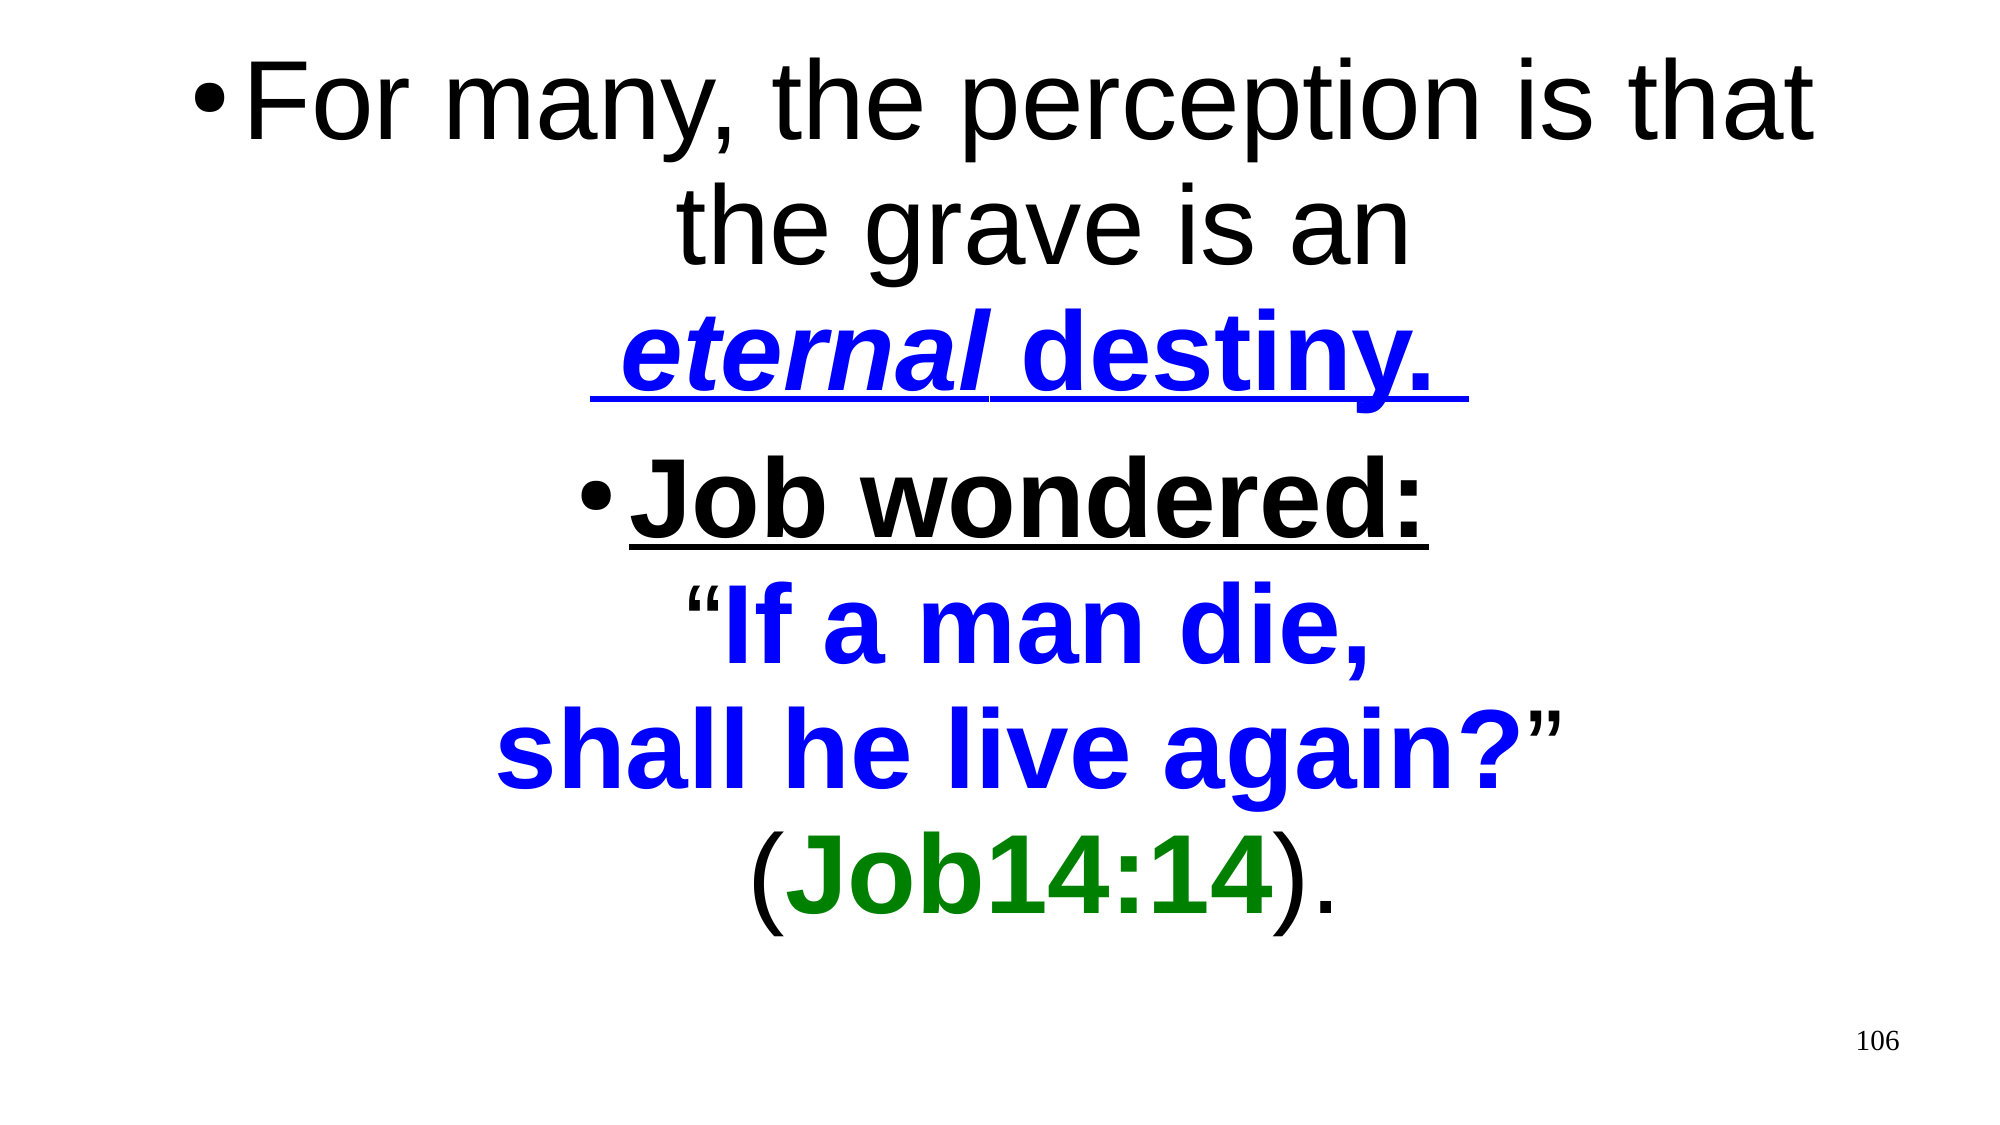

# For many, the perception is that the grave is an  eternal destiny.
Job wondered:
 “If a man die,
shall he live again?”
 (Job14:14).
106